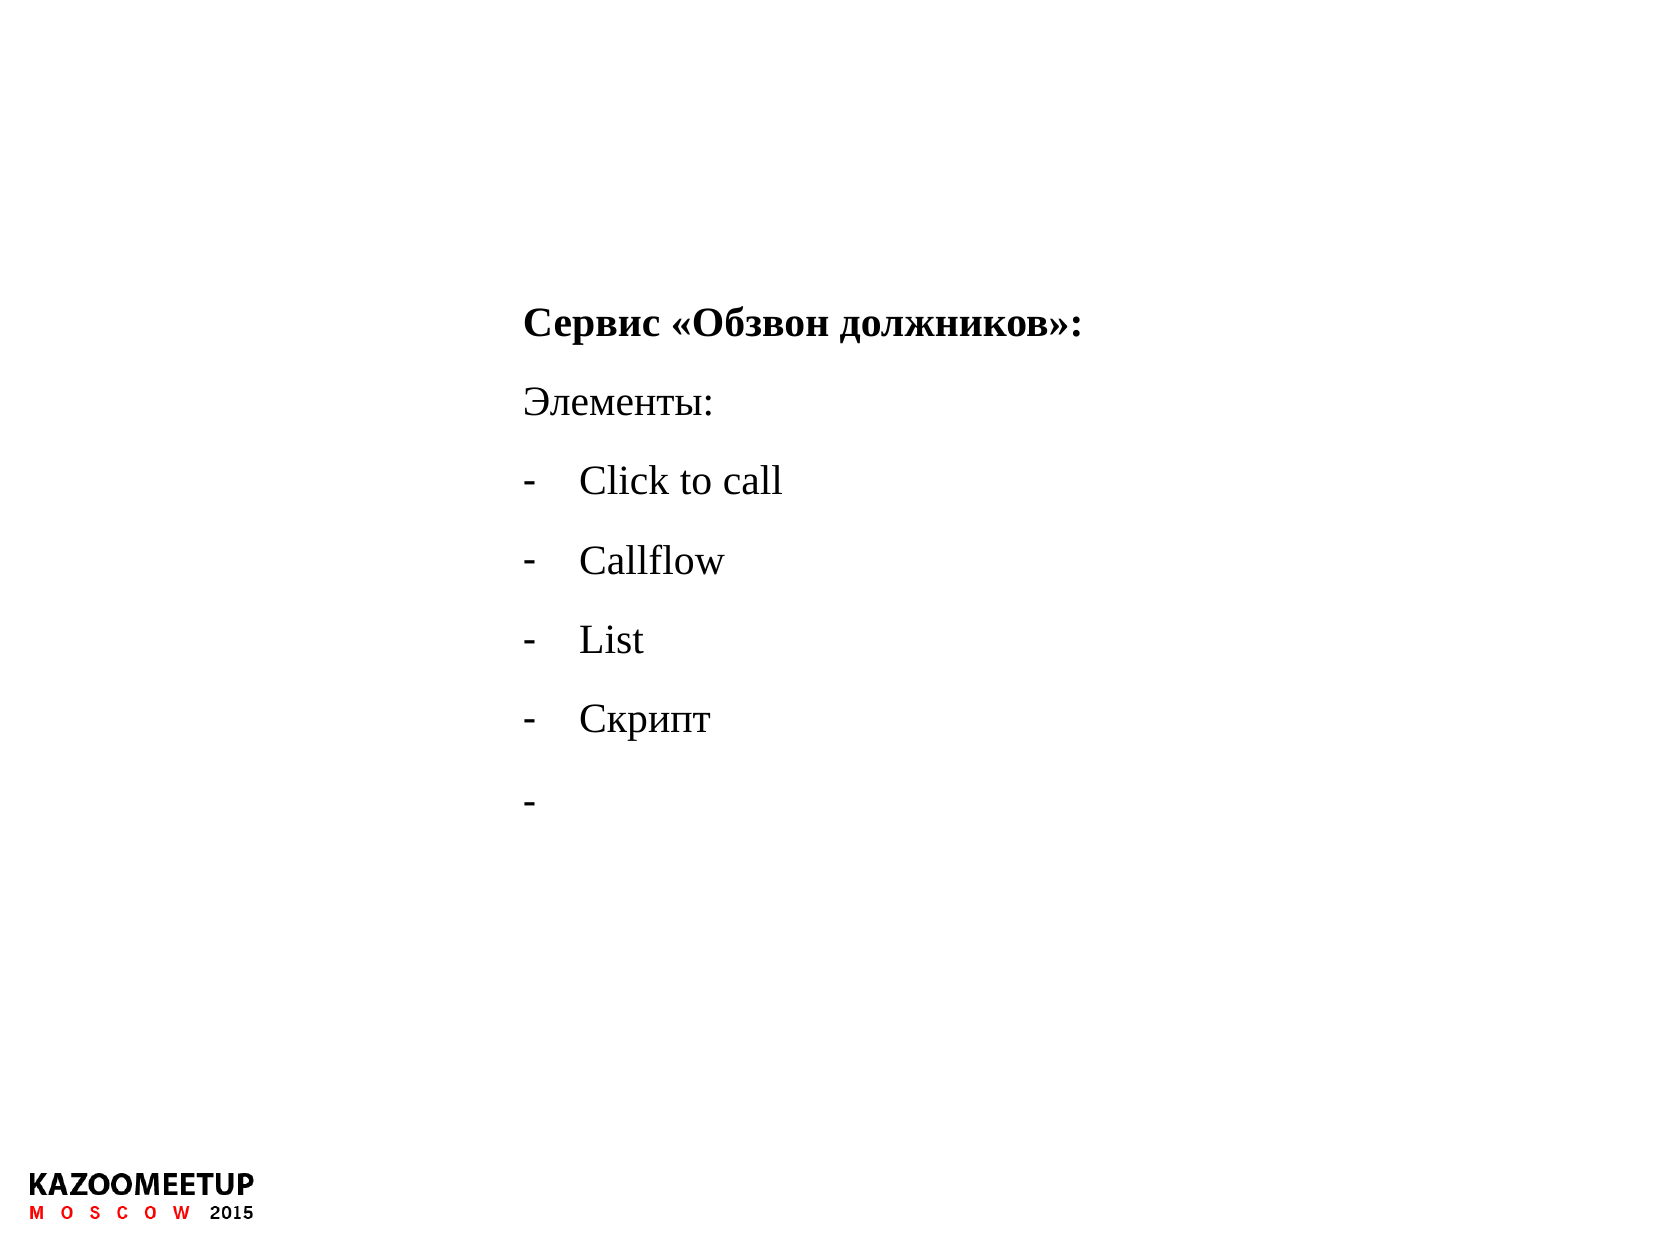

# Сервис «Обзвон должников»:
Элементы:
Click to call
Callflow
List
Скрипт